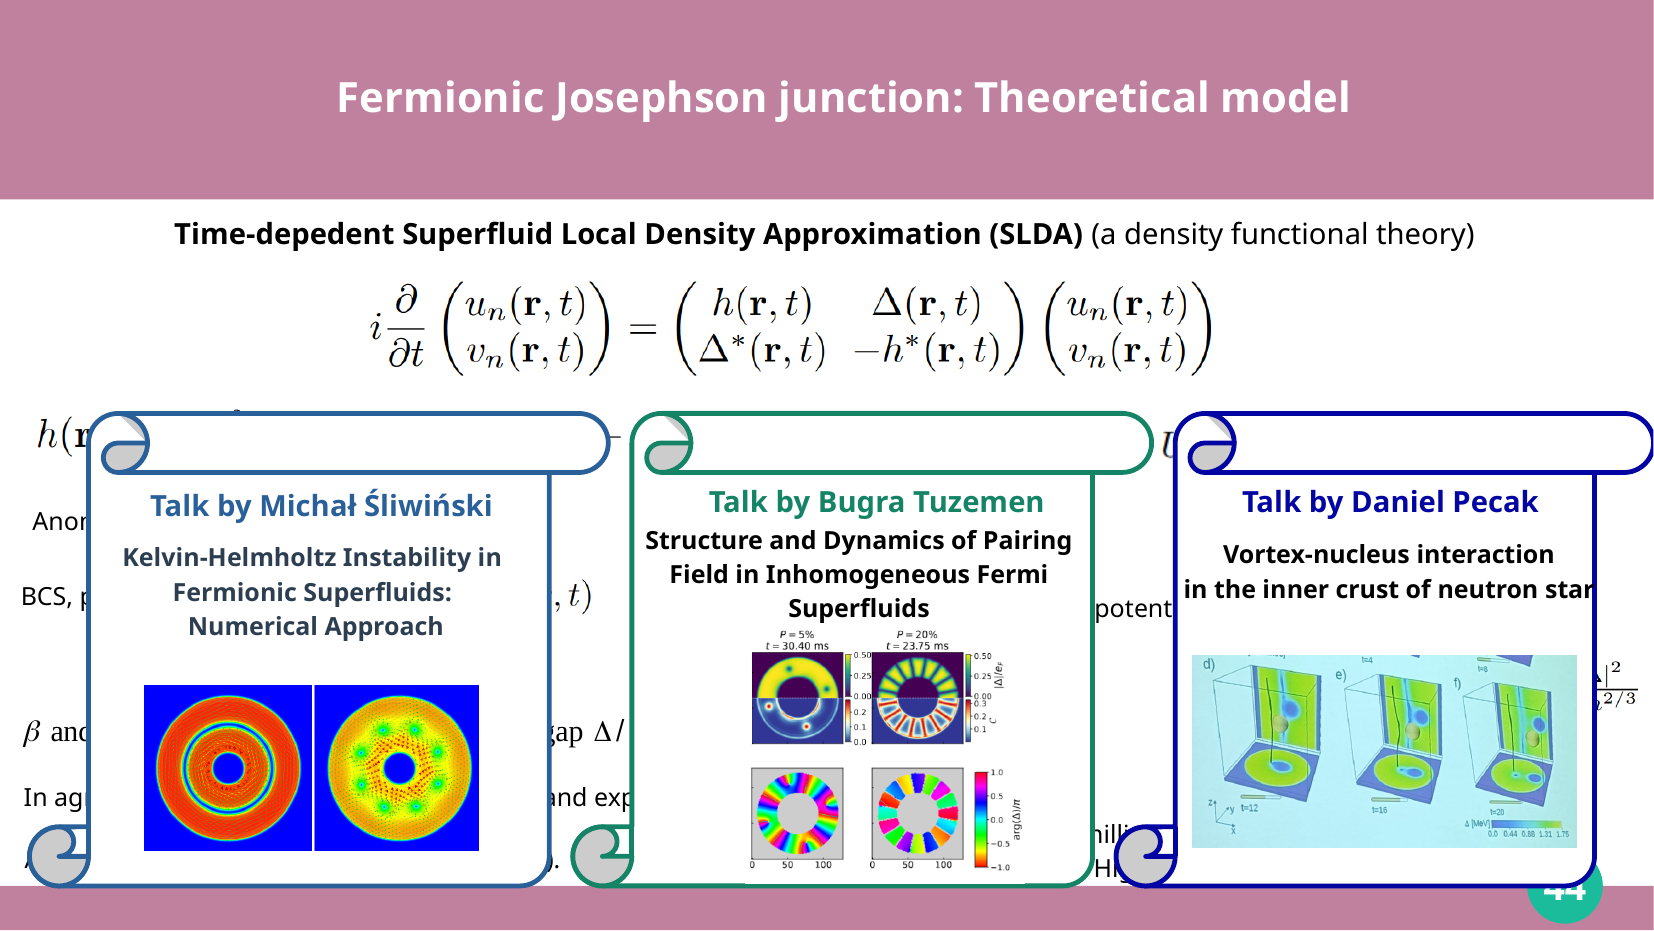

# Fermionic Josephson junction: Theoretical model
Time-depedent Superfluid Local Density Approximation (SLDA) (a density functional theory)
Talk by Bugra Tuzemen
Talk by Daniel Pecak
Talk by Michał Śliwiński
Anomalous density:
Structure and Dynamics of Pairing Field in Inhomogeneous Fermi
Superfluids
Kelvin-Helmholtz Instability in
Fermionic Superfluids:
Numerical Approach
Vortex-nucleus interaction
in the inner crust of neutron star
BCS, pairing potential:
UFG: Pairing potential
In agreement with Monte Carlo calculations and experimental data
1million coupled equations to be solved
→ High performance supercomputer
 A. Bulgac et al.,Phys. Rev. A 76, 040502 (2007).